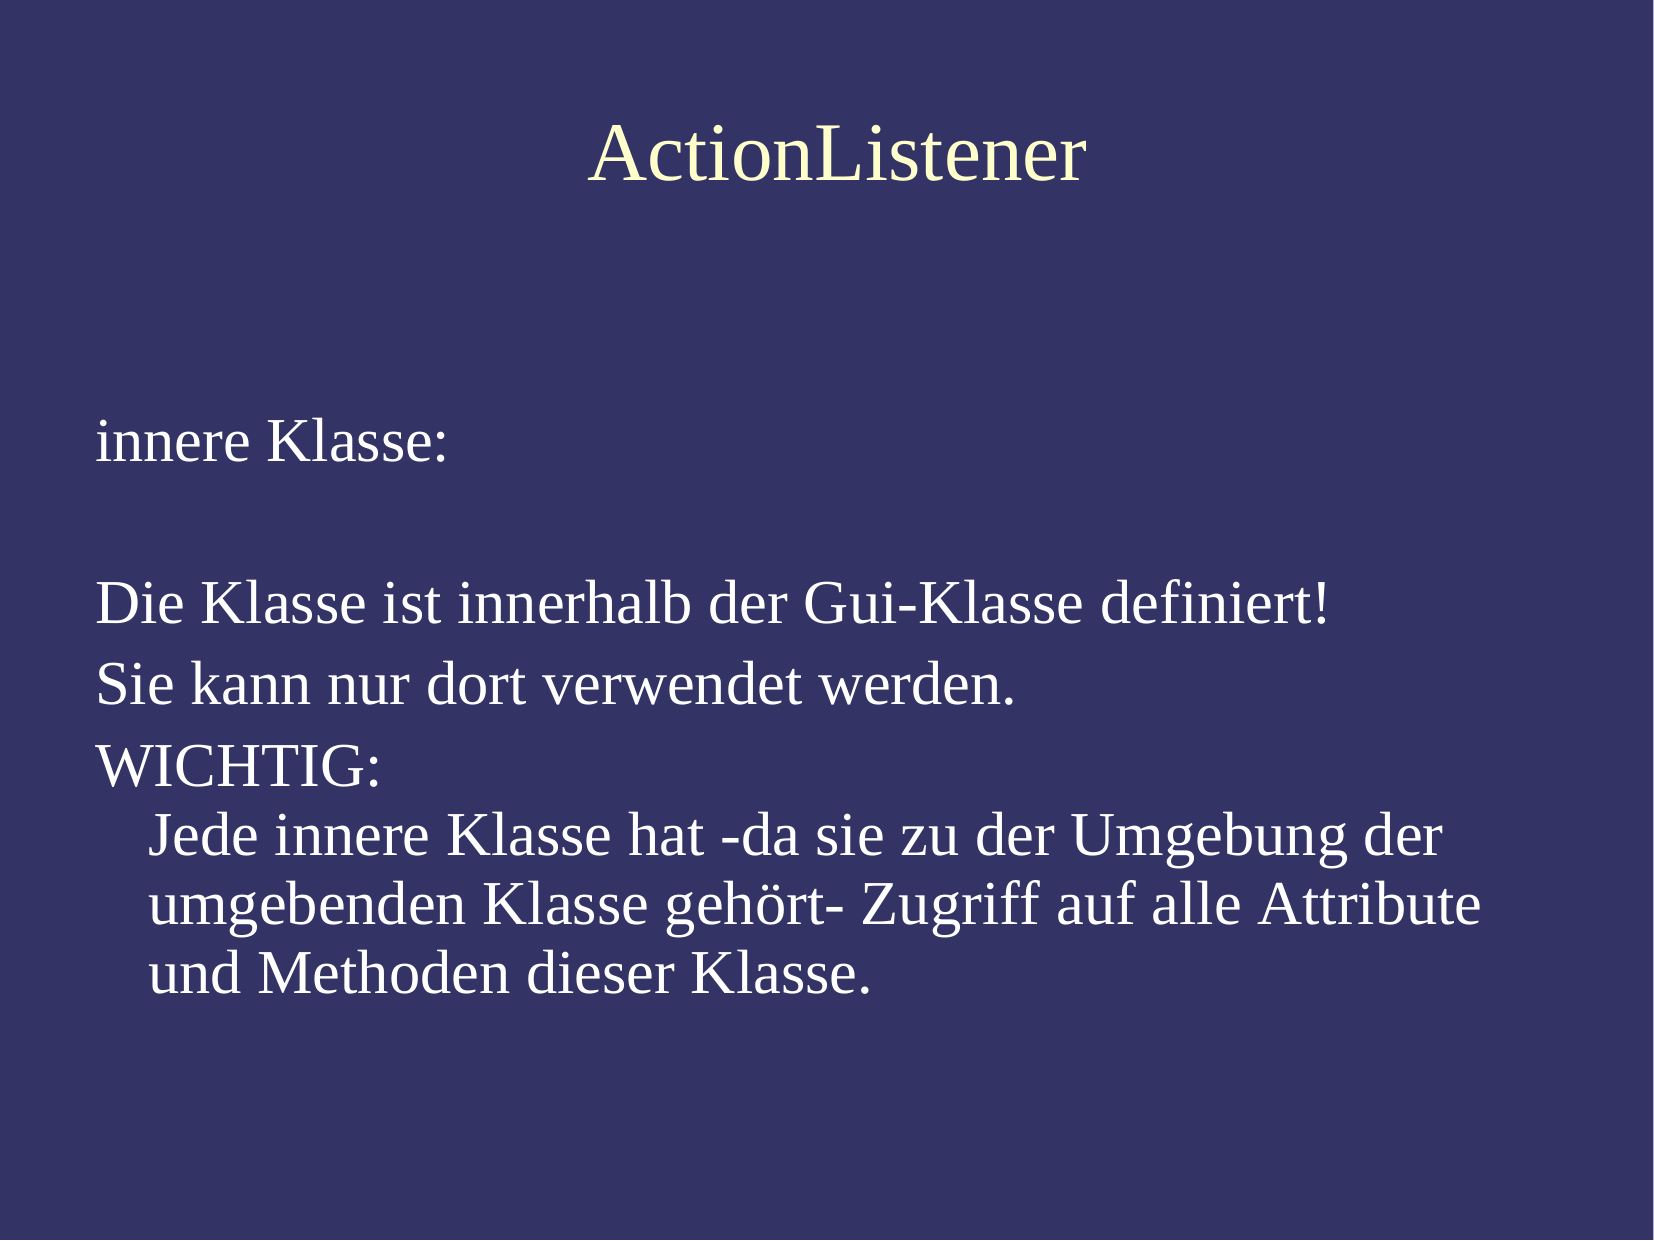

# ActionListener
innere Klasse:
Die Klasse ist innerhalb der Gui-Klasse definiert!
Sie kann nur dort verwendet werden.
WICHTIG:
Jede innere Klasse hat -da sie zu der Umgebung der umgebenden Klasse gehört- Zugriff auf alle Attribute und Methoden dieser Klasse.